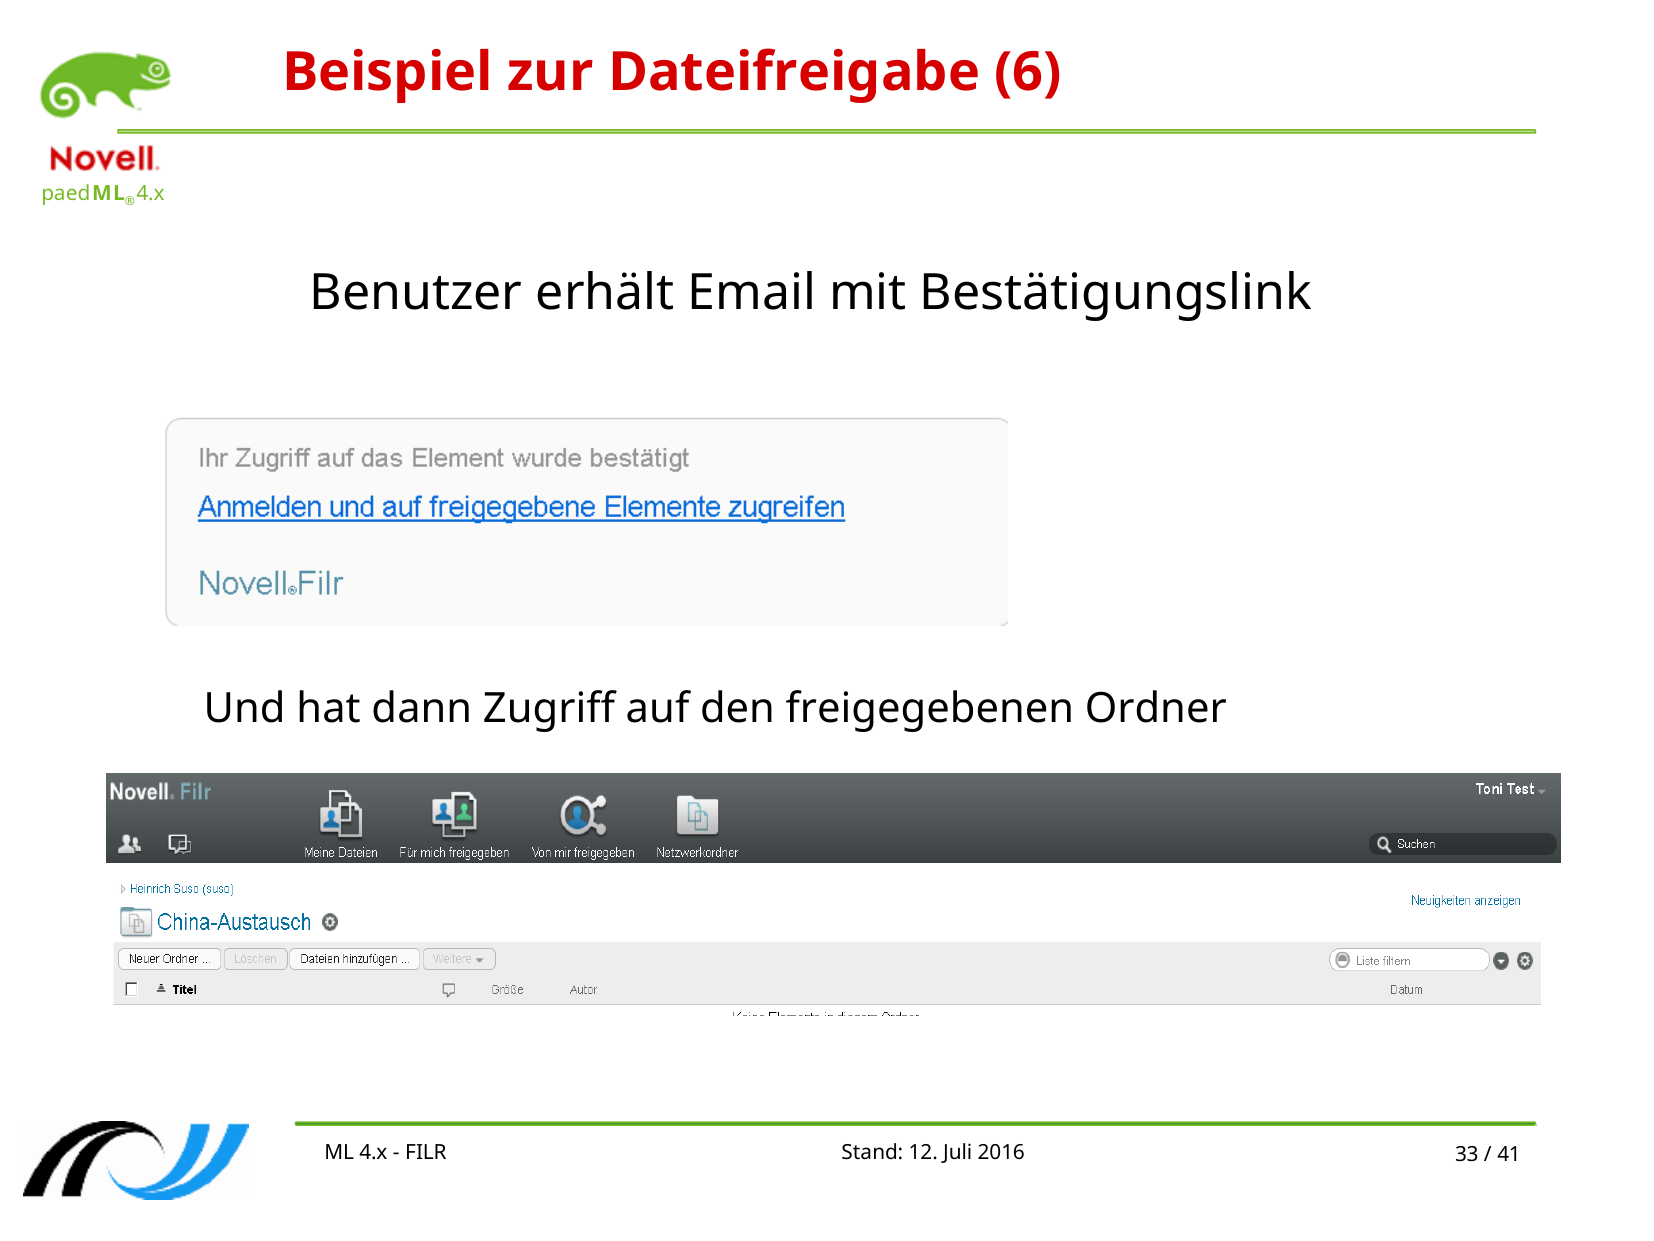

# Beispiel zur Dateifreigabe (6)
Benutzer erhält Email mit Bestätigungslink
Und hat dann Zugriff auf den freigegebenen Ordner
ML 4.x - FILR
12. Juli 2016
33